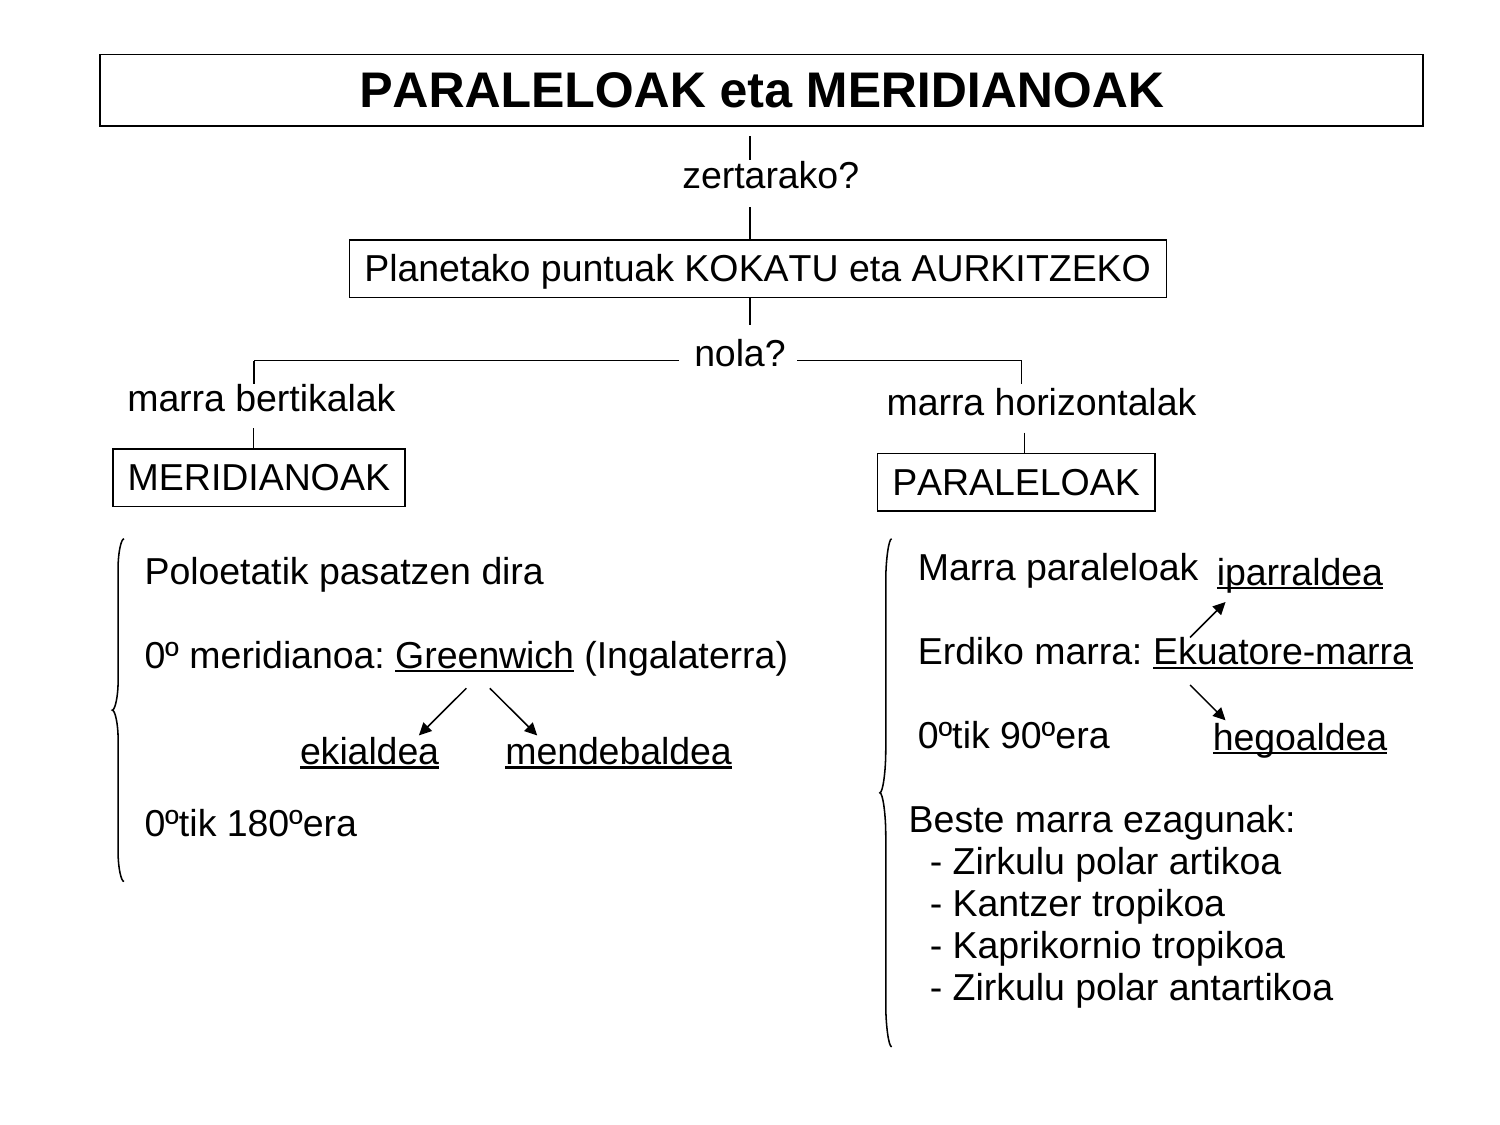

PARALELOAK eta MERIDIANOAK
zertarako?
Planetako puntuak KOKATU eta AURKITZEKO
nola?
marra bertikalak
marra horizontalak
MERIDIANOAK
PARALELOAK
 Marra paraleloak
 Erdiko marra: Ekuatore-marra
 0ºtik 90ºera
 Poloetatik pasatzen dira
 0º meridianoa: Greenwich (Ingalaterra)
 0ºtik 180ºera
iparraldea
hegoaldea
ekialdea
mendebaldea
 Beste marra ezagunak:
 - Zirkulu polar artikoa
 - Kantzer tropikoa
 - Kaprikornio tropikoa
 - Zirkulu polar antartikoa